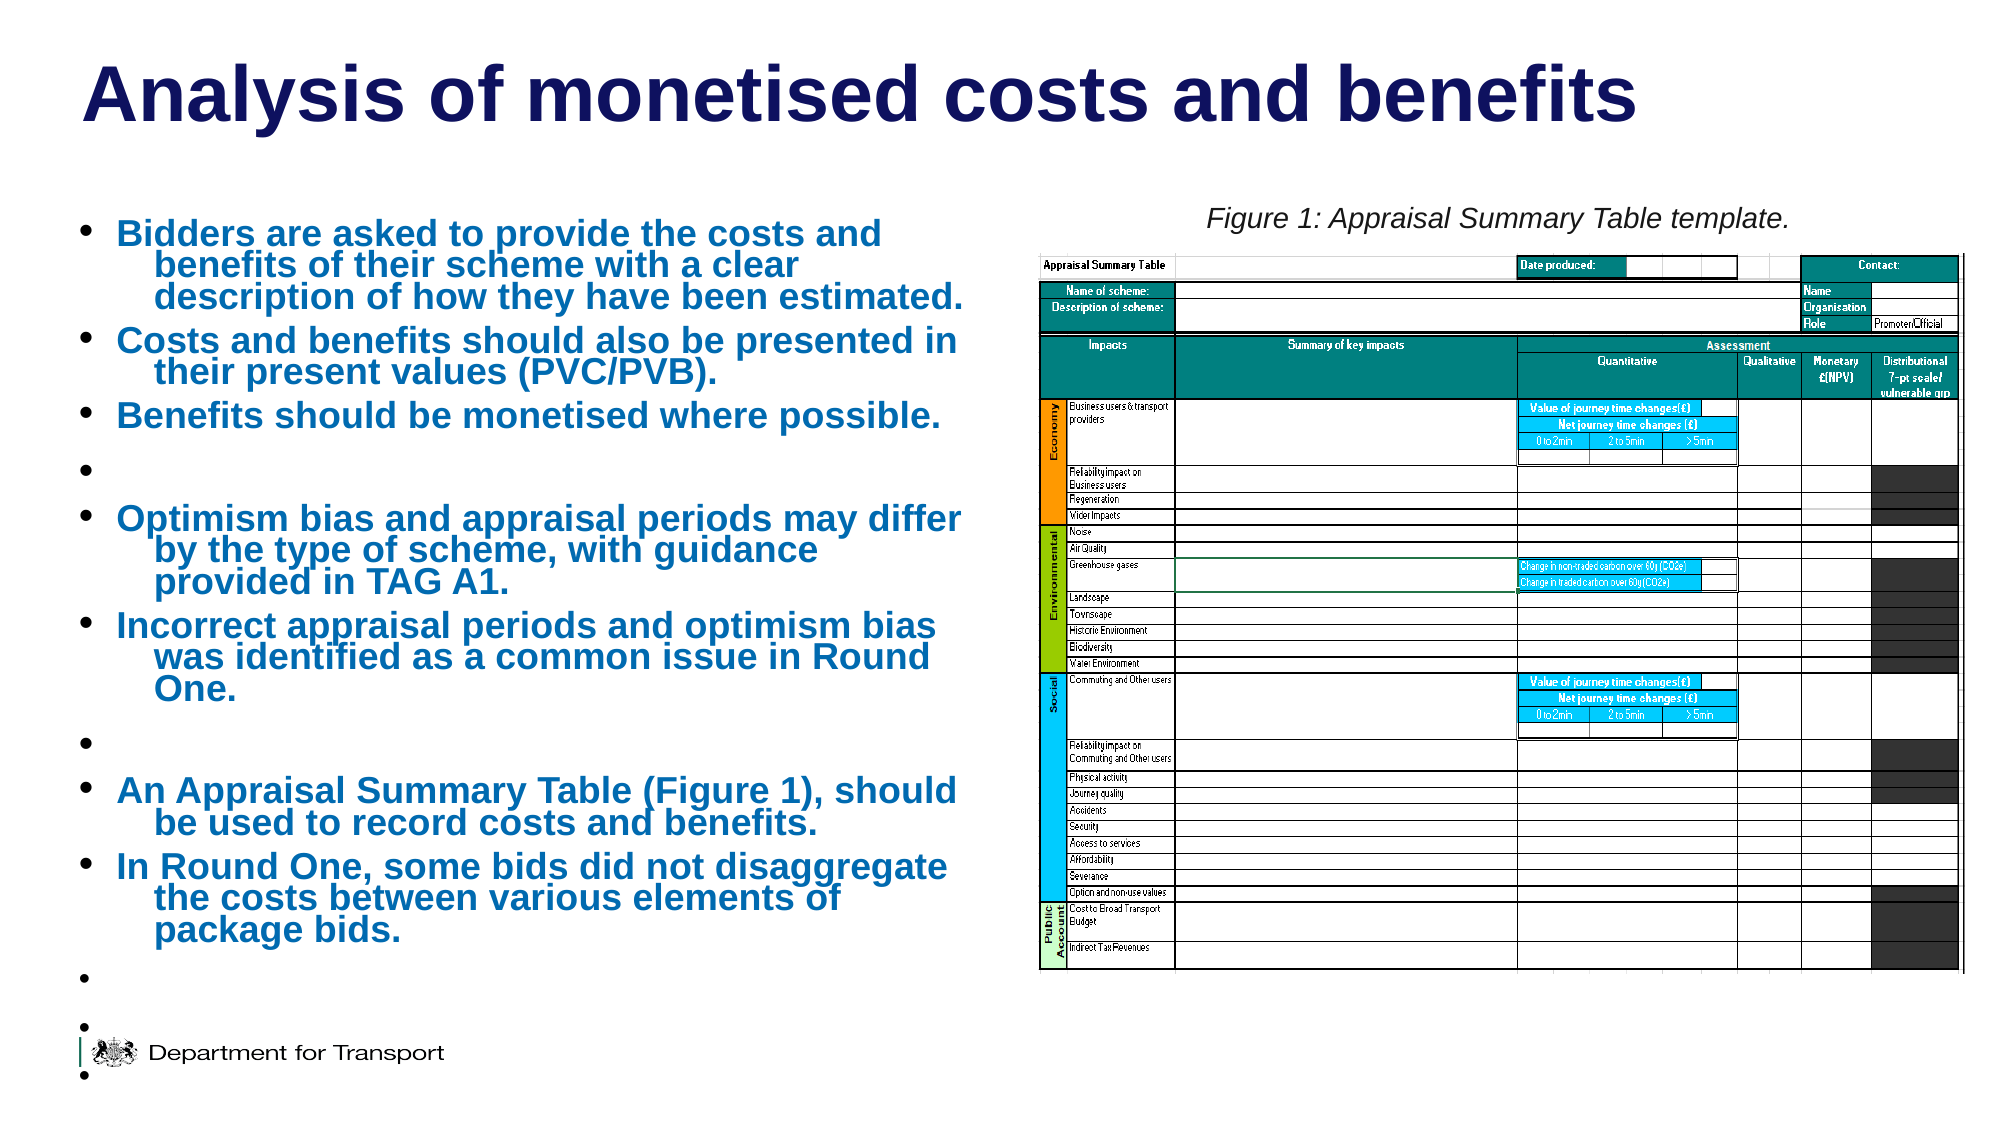

# Analysis of monetised costs and benefits
Figure 1: Appraisal Summary Table template.
Bidders are asked to provide the costs and benefits of their scheme with a clear description of how they have been estimated.
Costs and benefits should also be presented in their present values (PVC/PVB).
Benefits should be monetised where possible.
Optimism bias and appraisal periods may differ by the type of scheme, with guidance provided in TAG A1.
Incorrect appraisal periods and optimism bias was identified as a common issue in Round One.
An Appraisal Summary Table (Figure 1), should be used to record costs and benefits.
In Round One, some bids did not disaggregate the costs between various elements of package bids.